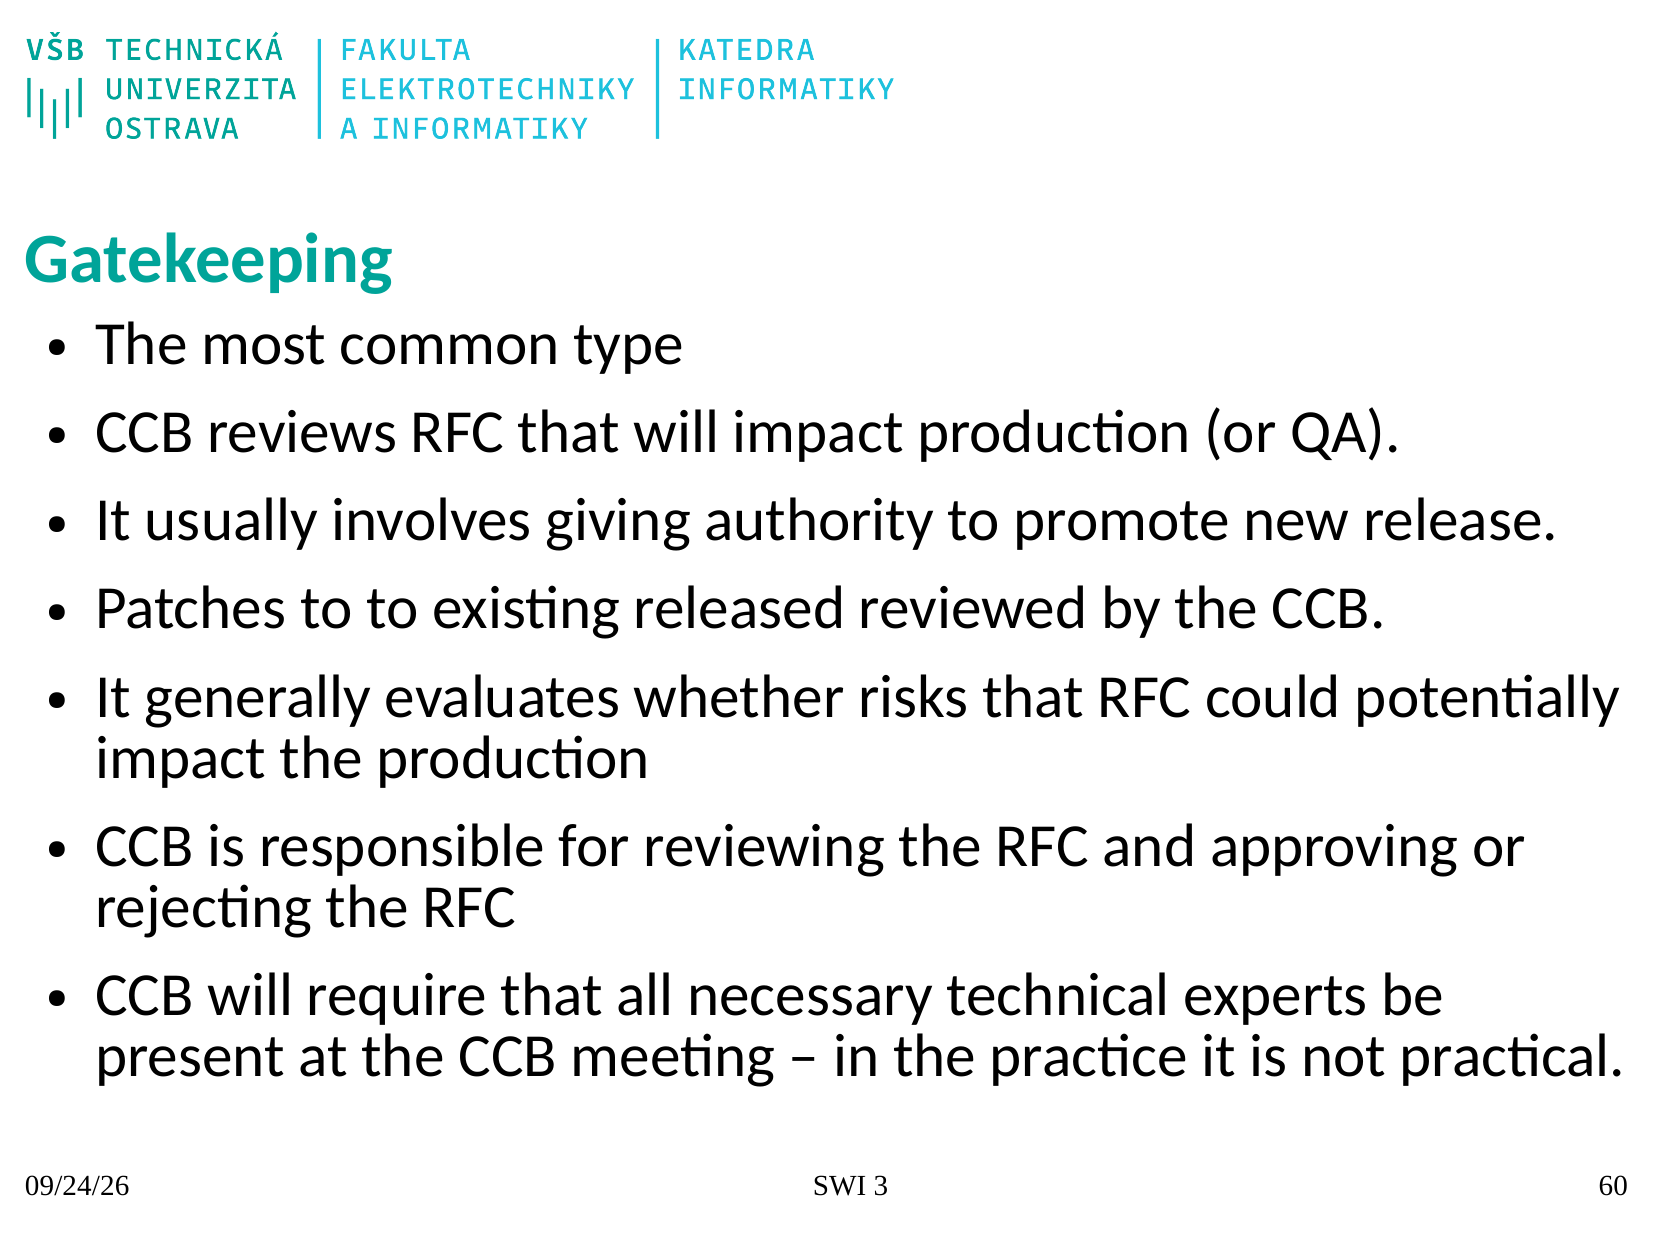

# Gatekeeping
The most common type
CCB reviews RFC that will impact production (or QA).
It usually involves giving authority to promote new release.
Patches to to existing released reviewed by the CCB.
It generally evaluates whether risks that RFC could potentially impact the production
CCB is responsible for reviewing the RFC and approving or rejecting the RFC
CCB will require that all necessary technical experts be present at the CCB meeting – in the practice it is not practical.
SWI 3
60